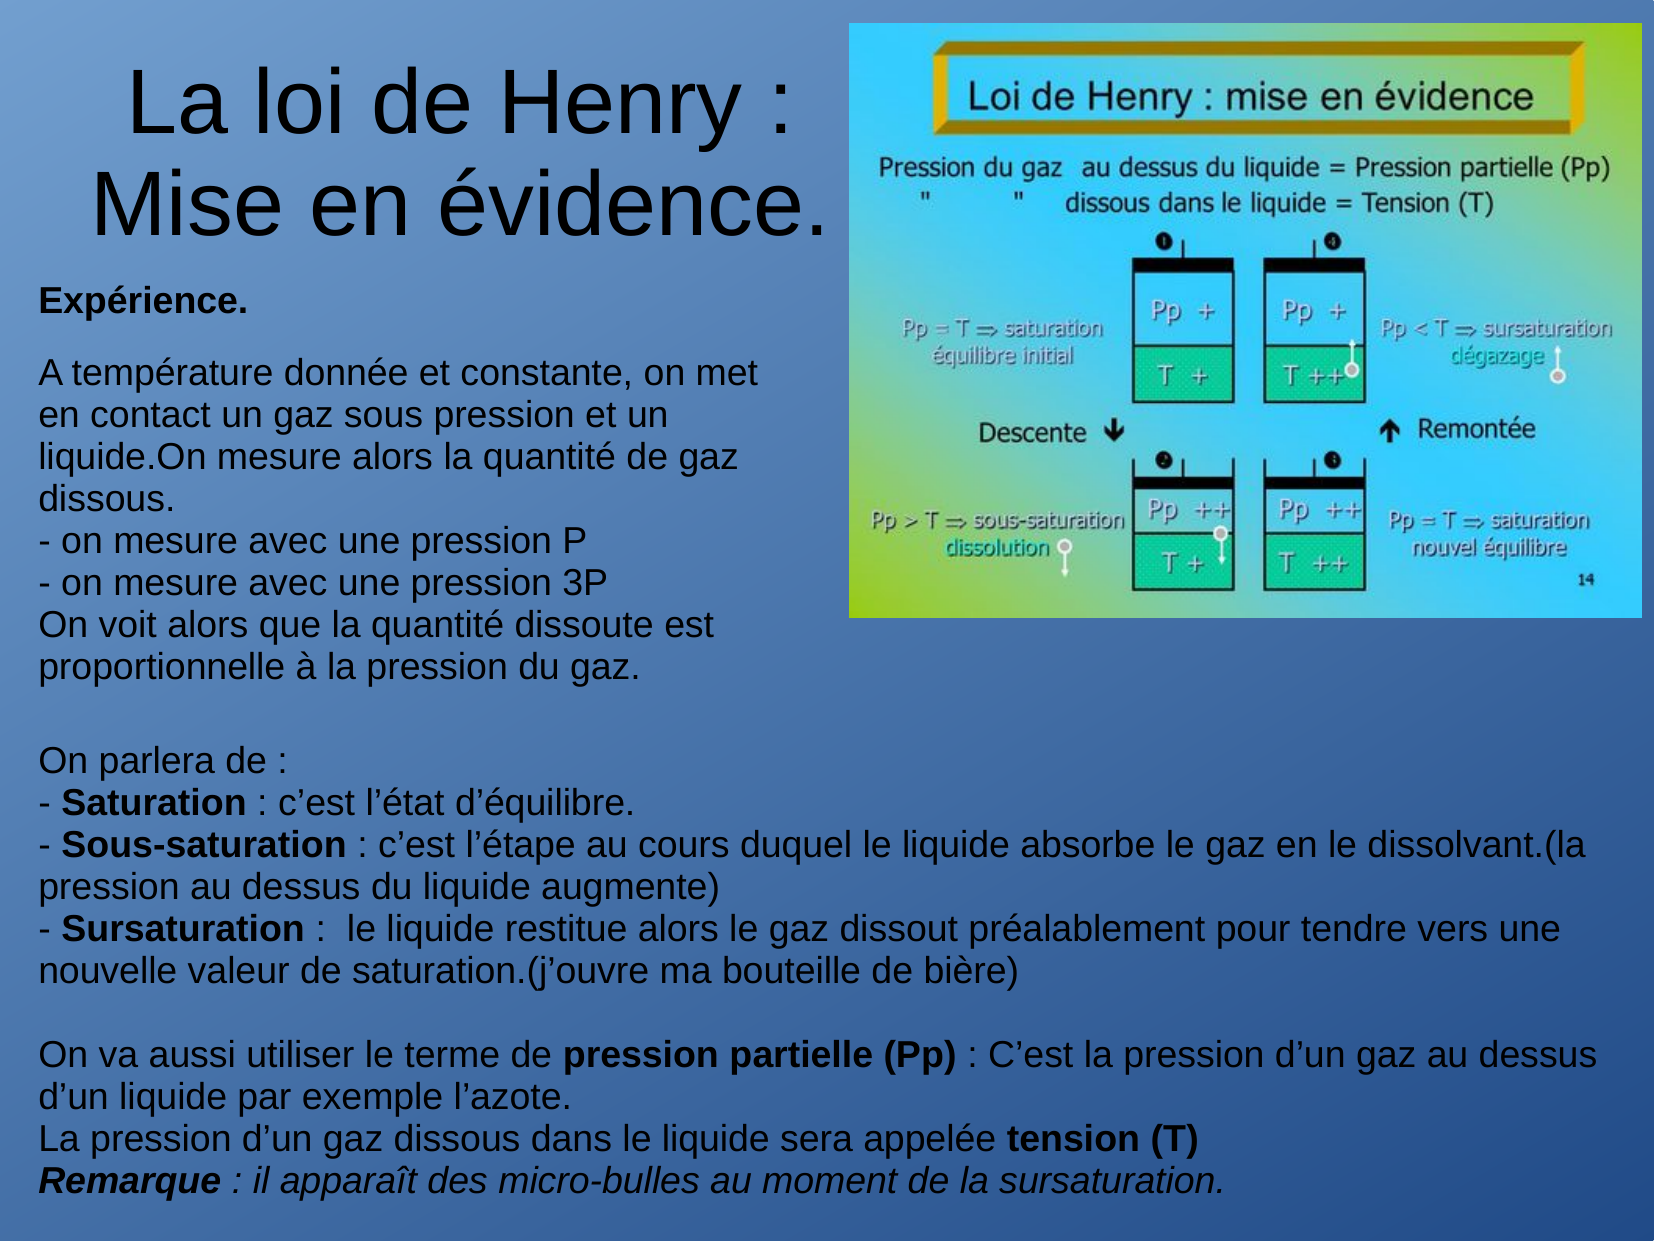

# La loi de Henry : Mise en évidence.
Expérience.
A température donnée et constante, on met en contact un gaz sous pression et un liquide.On mesure alors la quantité de gaz dissous.
- on mesure avec une pression P
- on mesure avec une pression 3P
On voit alors que la quantité dissoute est proportionnelle à la pression du gaz.
On parlera de :
- Saturation : c’est l’état d’équilibre.
- Sous-saturation : c’est l’étape au cours duquel le liquide absorbe le gaz en le dissolvant.(la pression au dessus du liquide augmente)
- Sursaturation : le liquide restitue alors le gaz dissout préalablement pour tendre vers une nouvelle valeur de saturation.(j’ouvre ma bouteille de bière)
On va aussi utiliser le terme de pression partielle (Pp) : C’est la pression d’un gaz au dessus d’un liquide par exemple l’azote.
La pression d’un gaz dissous dans le liquide sera appelée tension (T)
Remarque : il apparaît des micro-bulles au moment de la sursaturation.